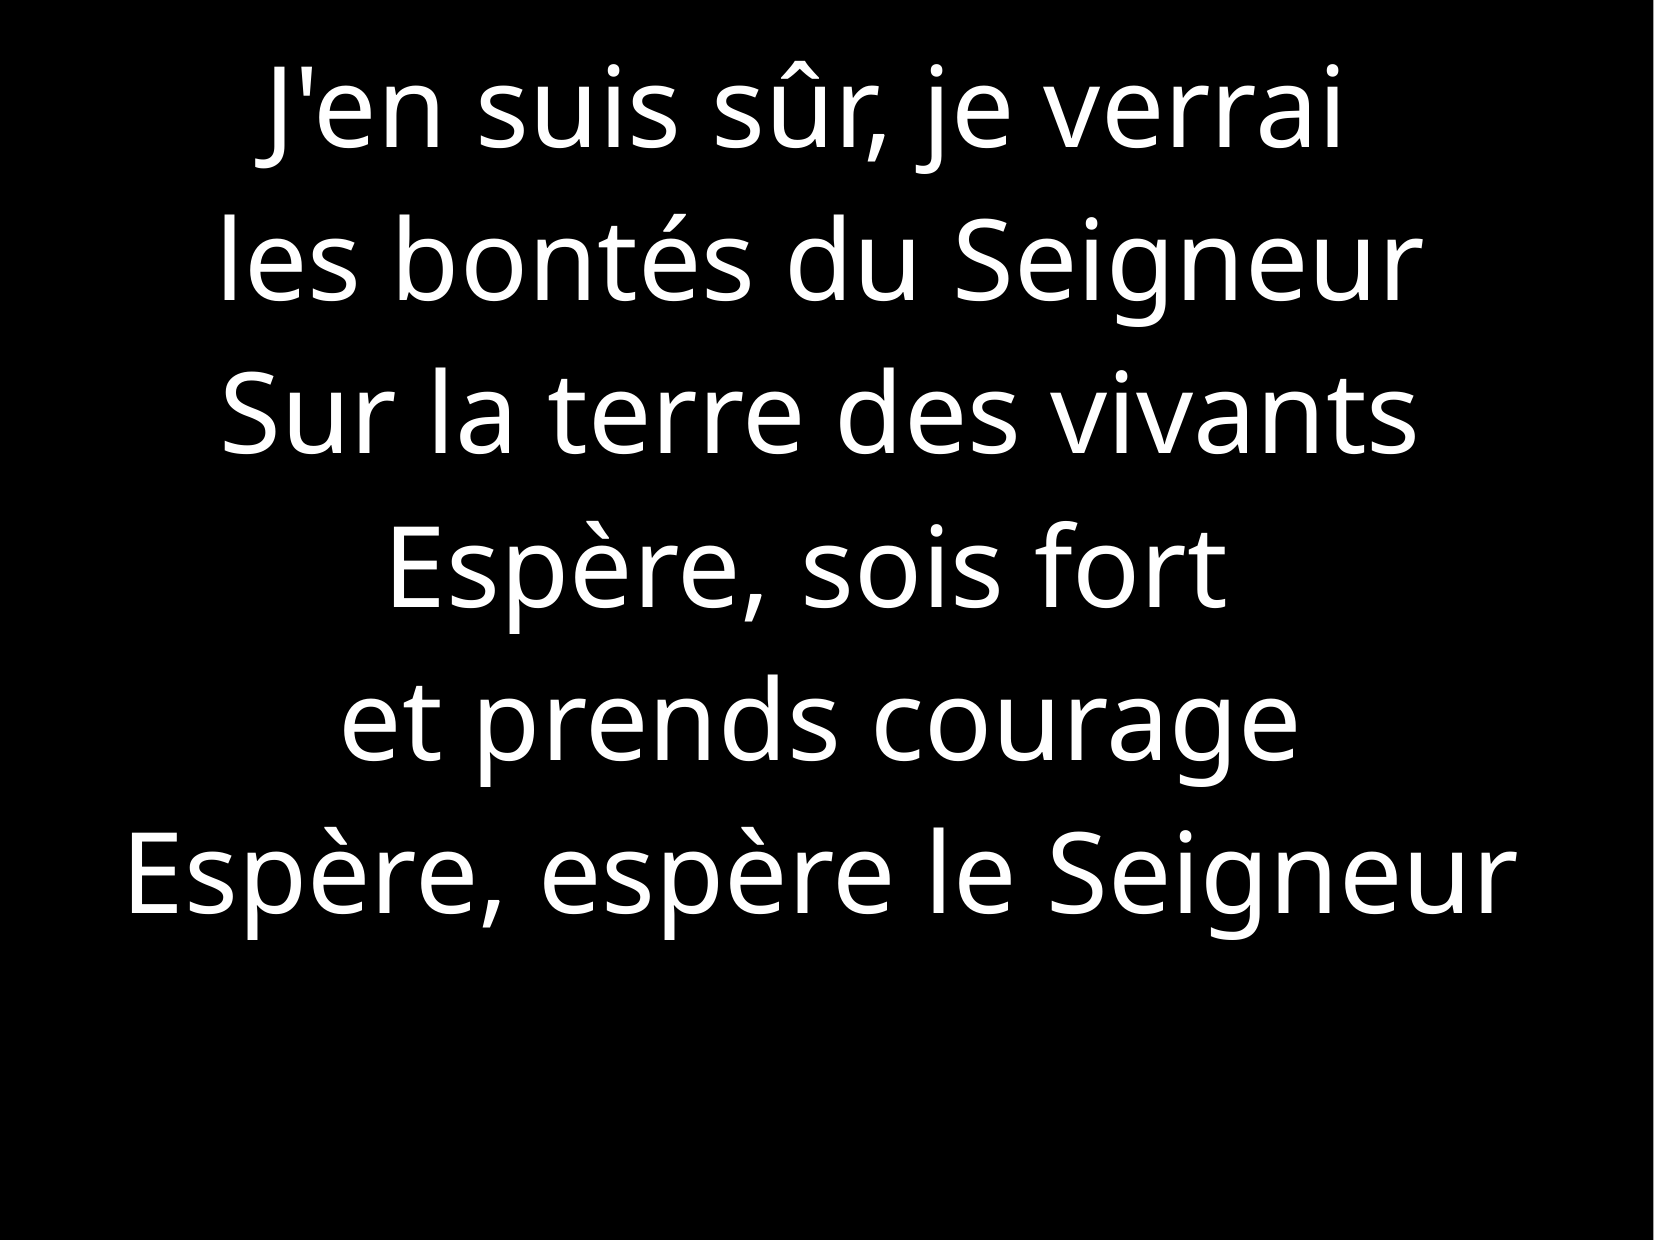

# J'en suis sûr, je verrai
les bontés du Seigneur
Sur la terre des vivants
Espère, sois fort
et prends courage
Espère, espère le Seigneur